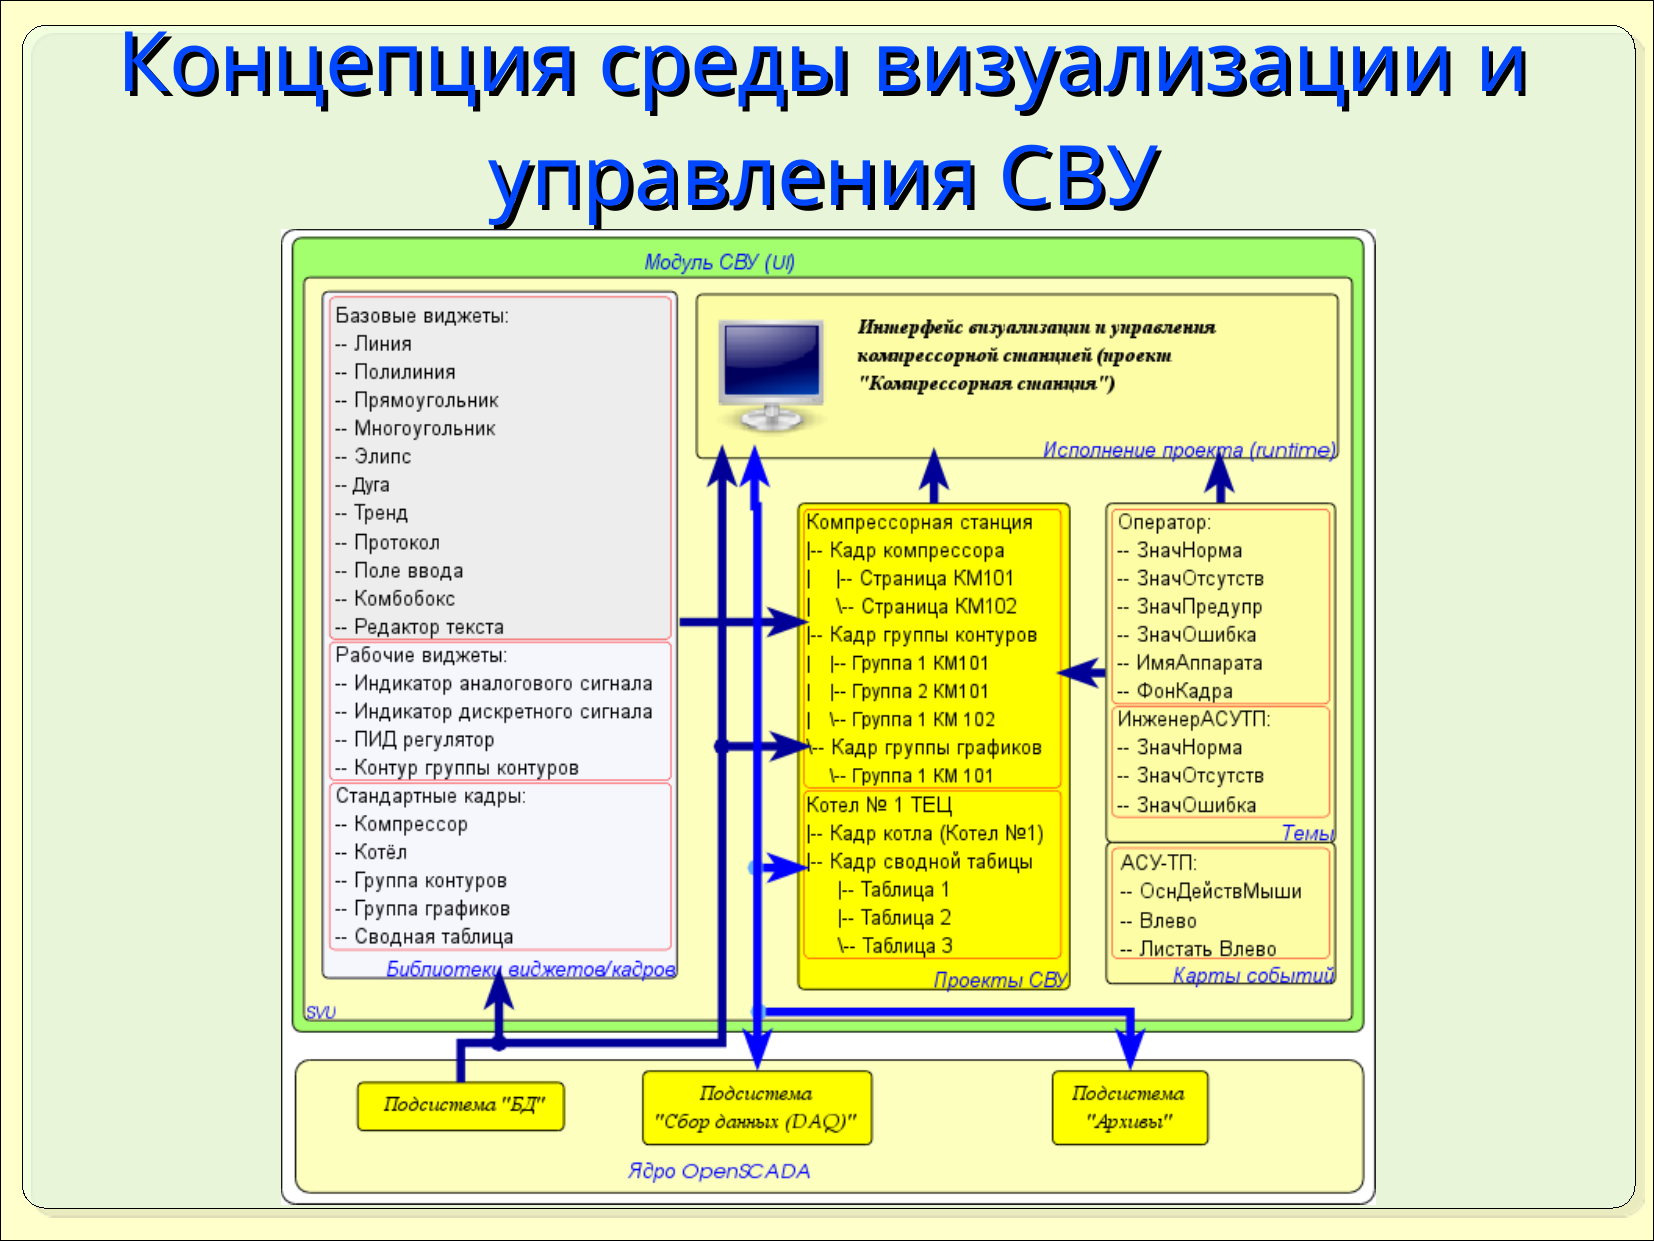

# Концепция среды визуализации и управления СВУ